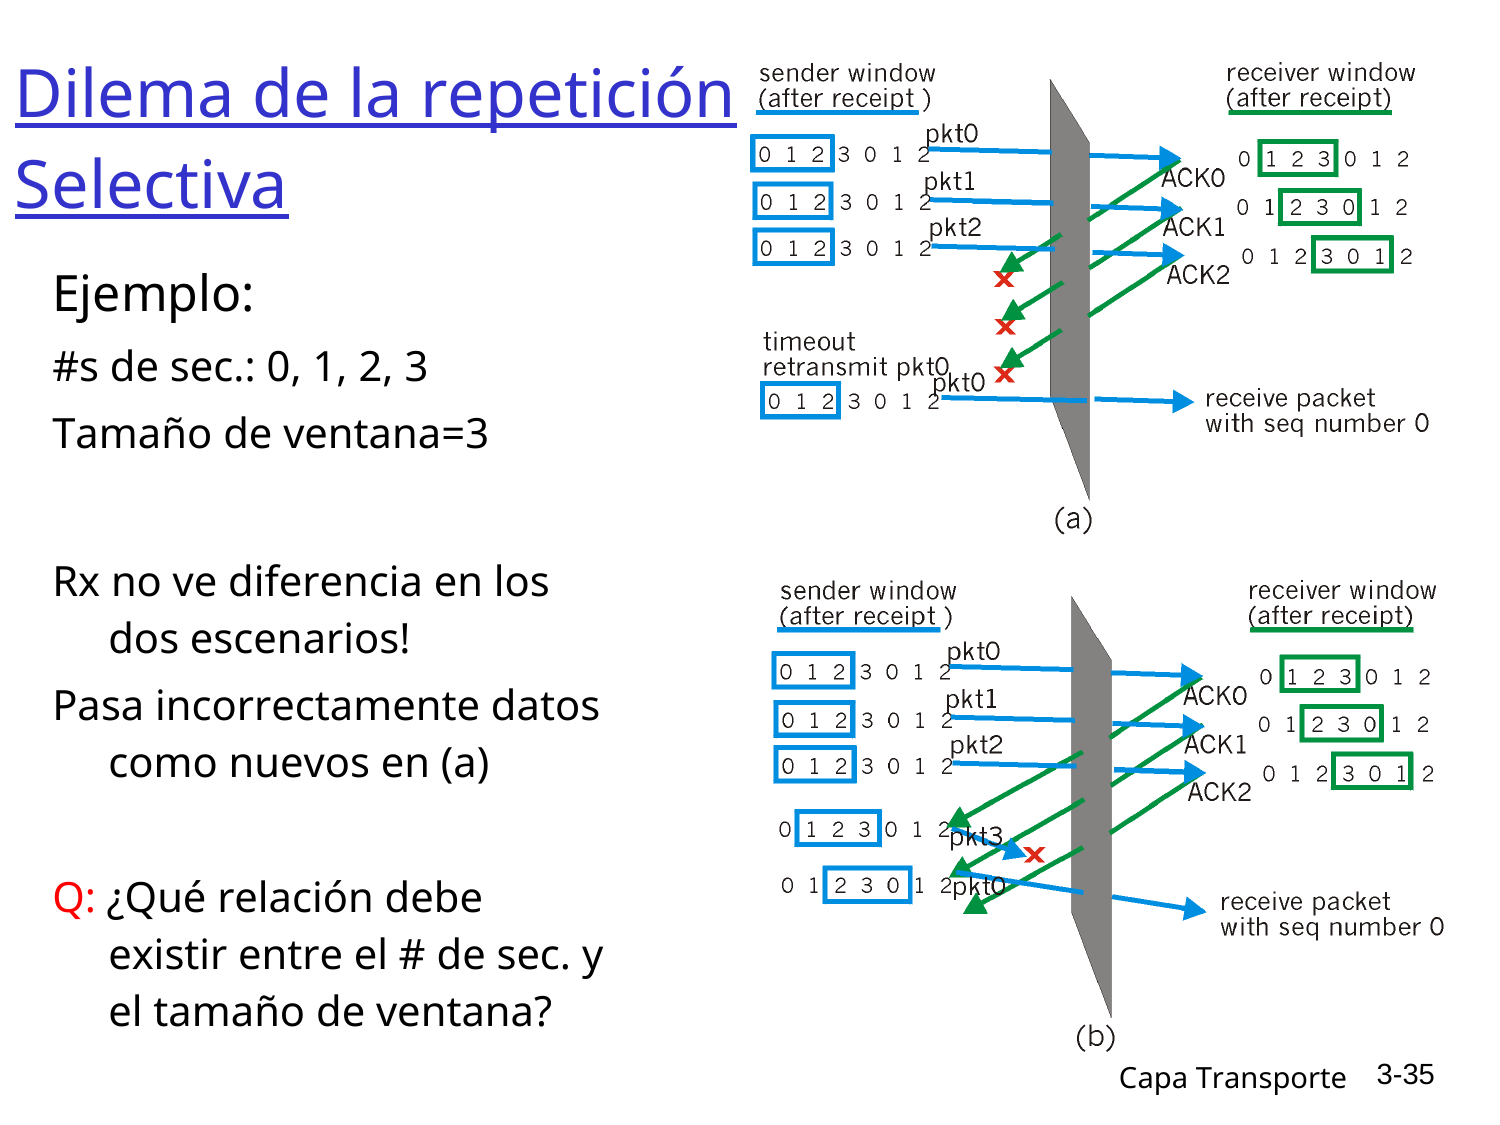

# Dilema de la repetición Selectiva
Ejemplo:
#s de sec.: 0, 1, 2, 3
Tamaño de ventana=3
Rx no ve diferencia en los dos escenarios!
Pasa incorrectamente datos como nuevos en (a)‏
Q: ¿Qué relación debe existir entre el # de sec. y el tamaño de ventana?
35